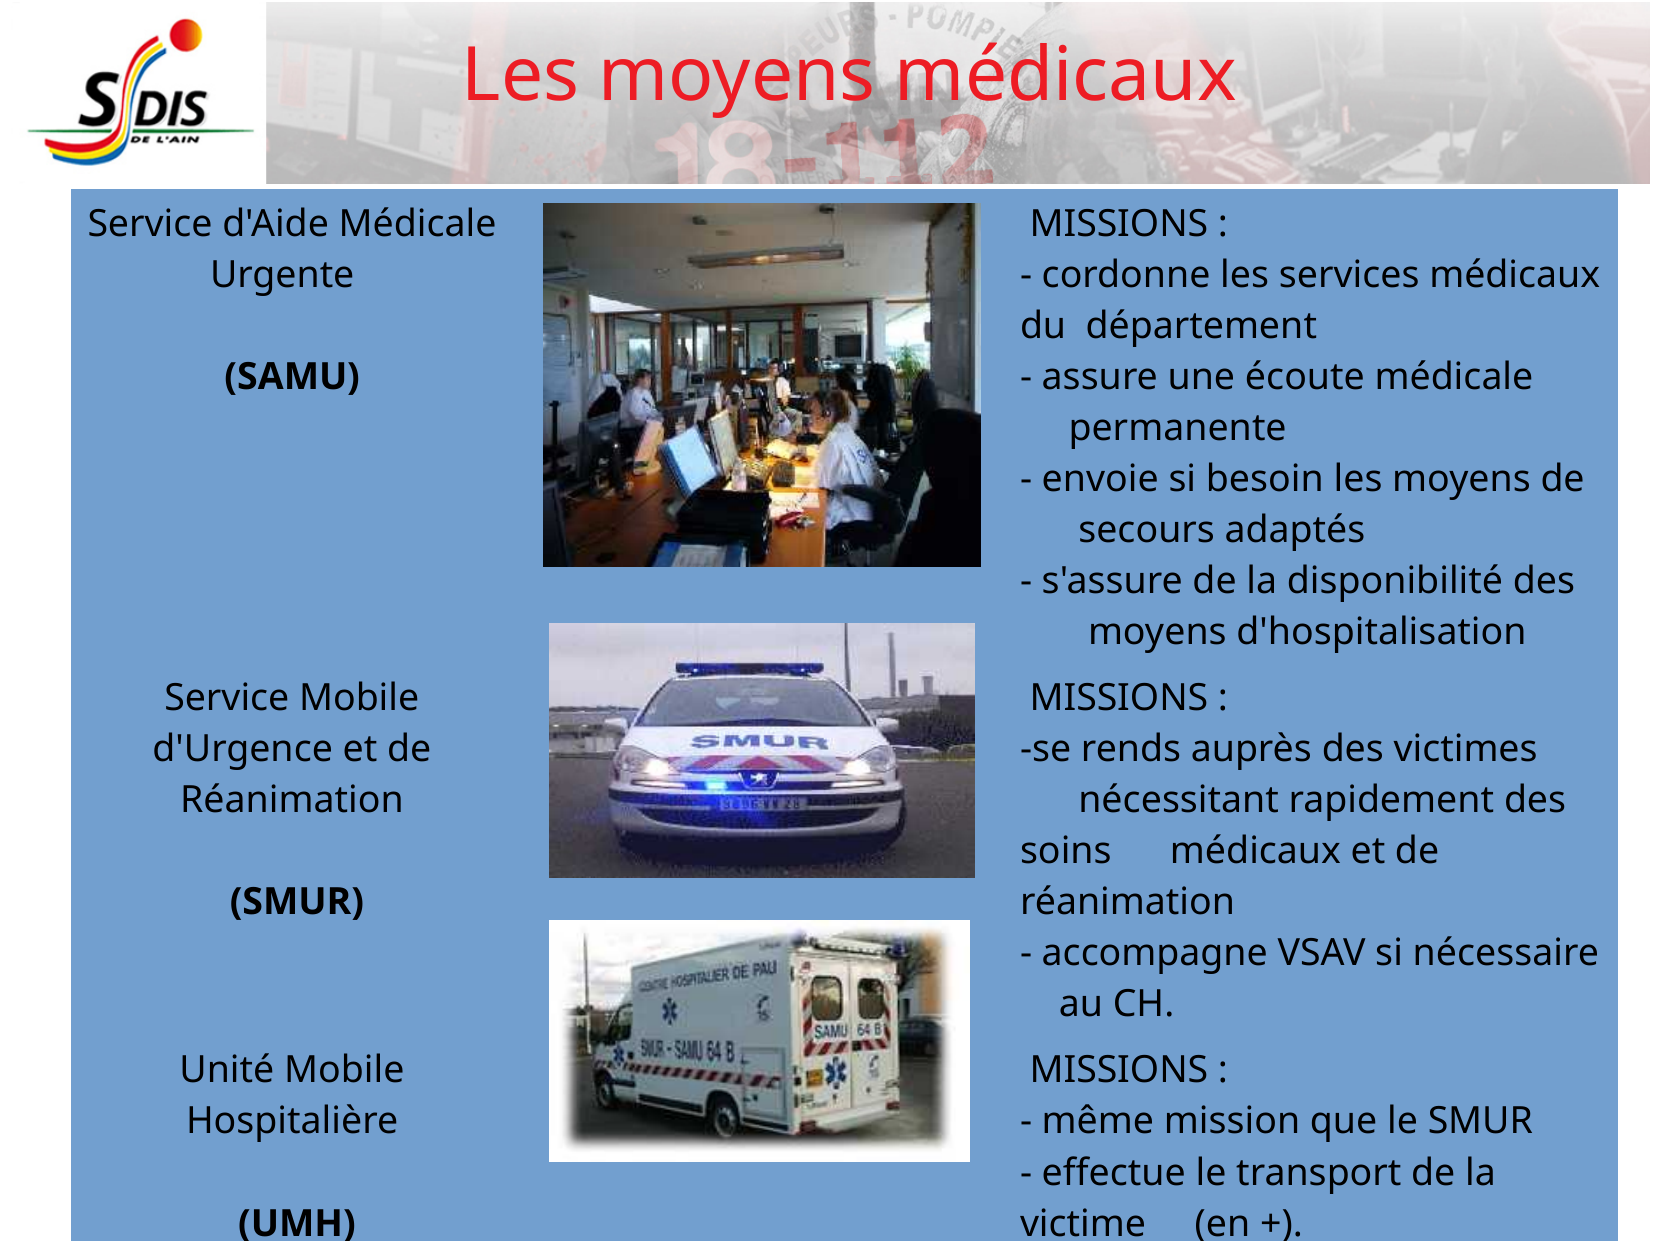

# Les moyens médicaux
| Service d'Aide Médicale Urgente (SAMU) | | MISSIONS : - cordonne les services médicaux du département - assure une écoute médicale permanente - envoie si besoin les moyens de secours adaptés - s'assure de la disponibilité des moyens d'hospitalisation |
| --- | --- | --- |
| Service Mobile d'Urgence et de Réanimation (SMUR) | | MISSIONS : -se rends auprès des victimes nécessitant rapidement des soins médicaux et de réanimation - accompagne VSAV si nécessaire au CH. |
| Unité Mobile Hospitalière (UMH) | | MISSIONS : - même mission que le SMUR - effectue le transport de la victime (en +). |